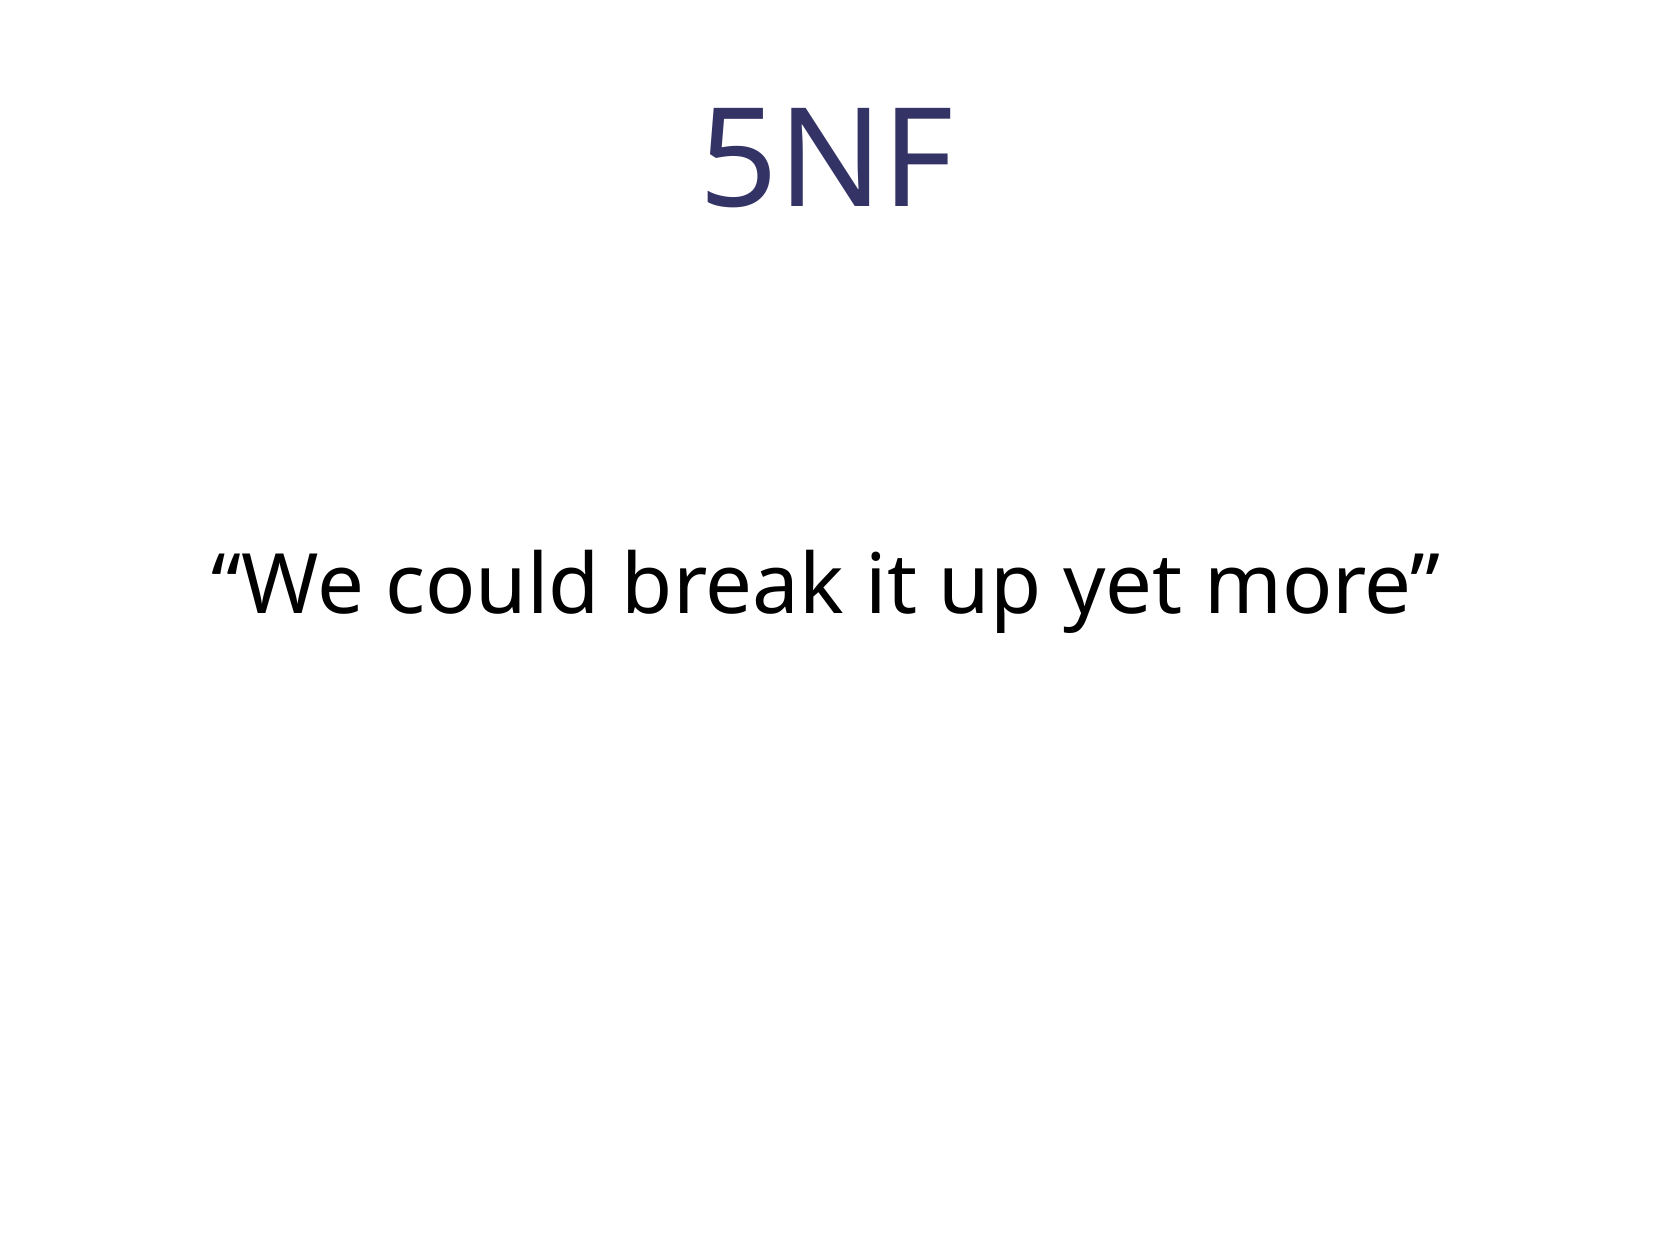

# 5NF
“We could break it up yet more”